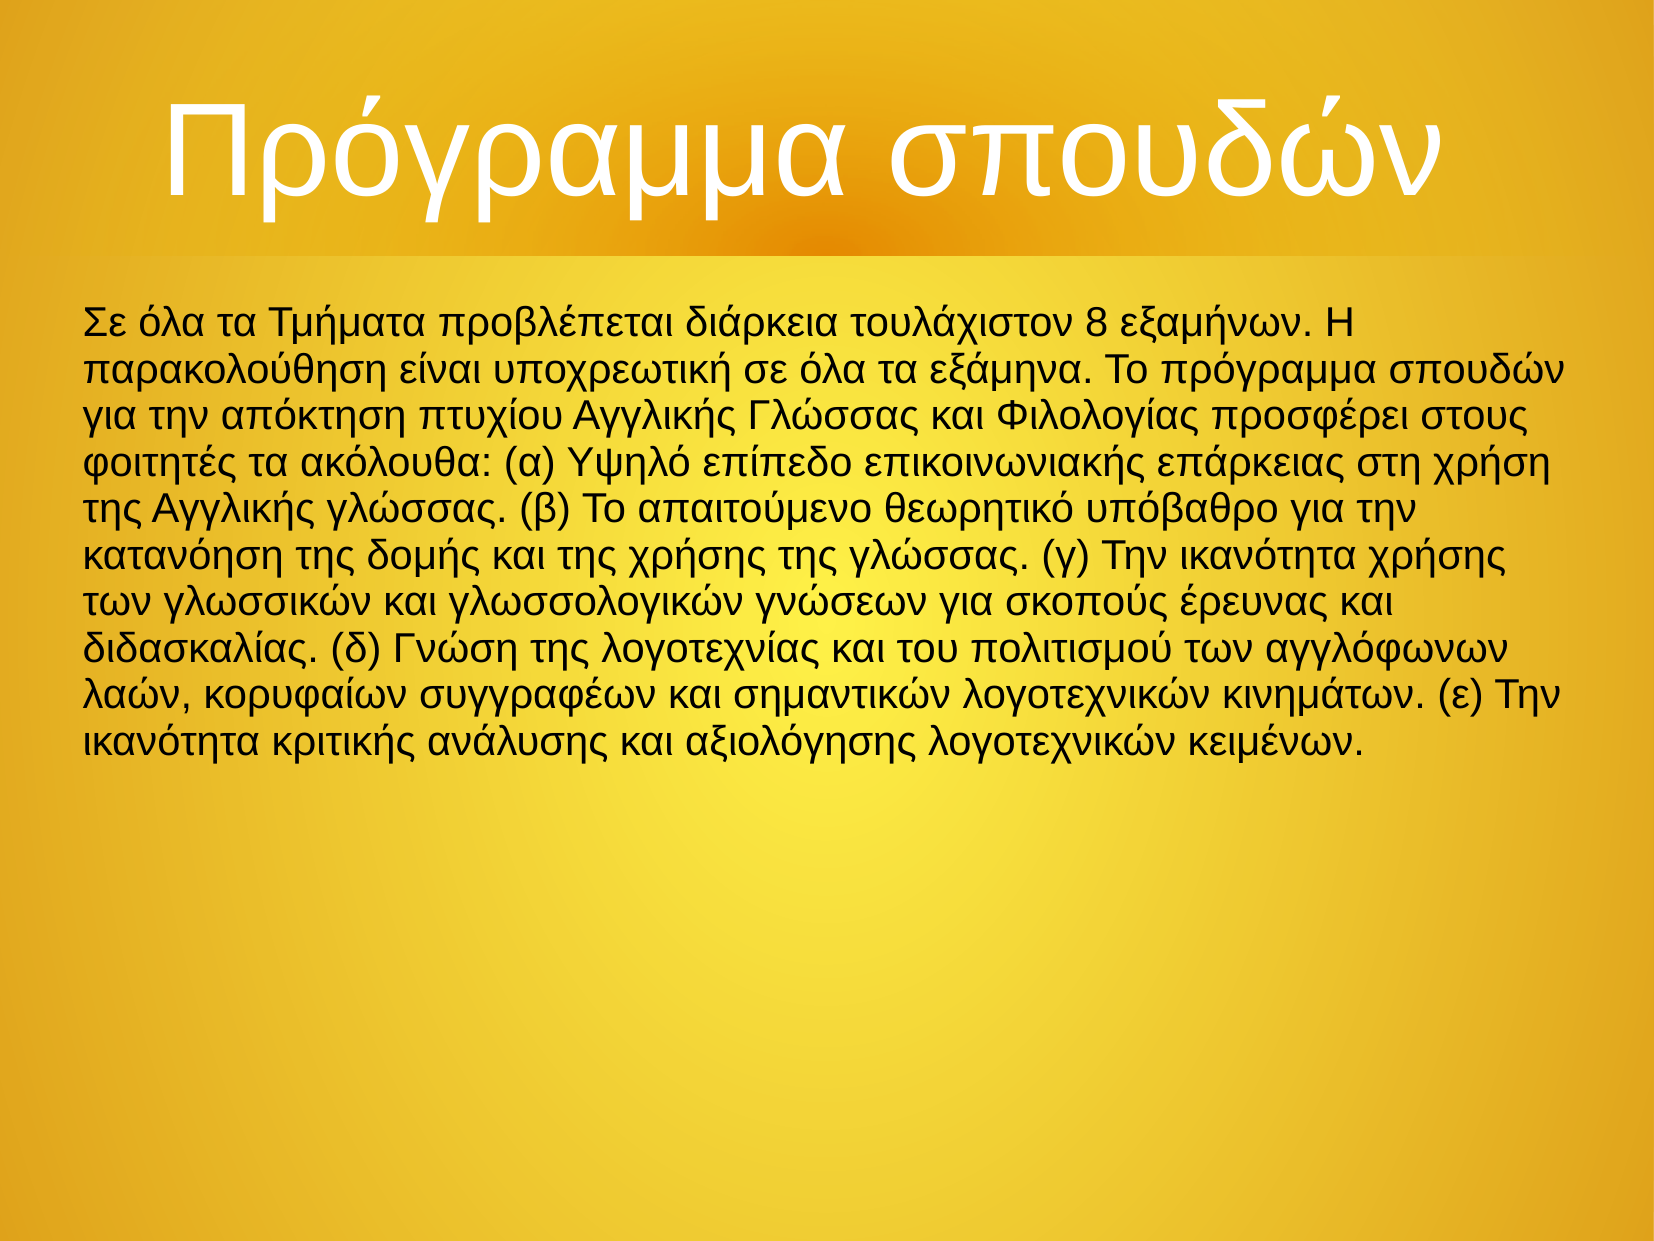

# Πρόγραμμα σπουδών
Σε όλα τα Τμήματα προβλέπεται διάρκεια τουλάχιστον 8 εξαμήνων. Η παρακολούθηση είναι υποχρεωτική σε όλα τα εξάμηνα. Το πρόγραμμα σπουδών για την απόκτηση πτυχίου Αγγλικής Γλώσσας και Φιλολογίας προσφέρει στους φοιτητές τα ακόλουθα: (α) Υψηλό επίπεδο επικοινωνιακής επάρκειας στη χρήση της Αγγλικής γλώσσας. (β) Το απαιτούμενο θεωρητικό υπόβαθρο για την κατανόηση της δομής και της χρήσης της γλώσσας. (γ) Την ικανότητα χρήσης των γλωσσικών και γλωσσολογικών γνώσεων για σκοπούς έρευνας και διδασκαλίας. (δ) Γνώση της λογοτεχνίας και του πολιτισμού των αγγλόφωνων λαών, κορυφαίων συγγραφέων και σημαντικών λογοτεχνικών κινημάτων. (ε) Την ικανότητα κριτικής ανάλυσης και αξιολόγησης λογοτεχνικών κειμένων.